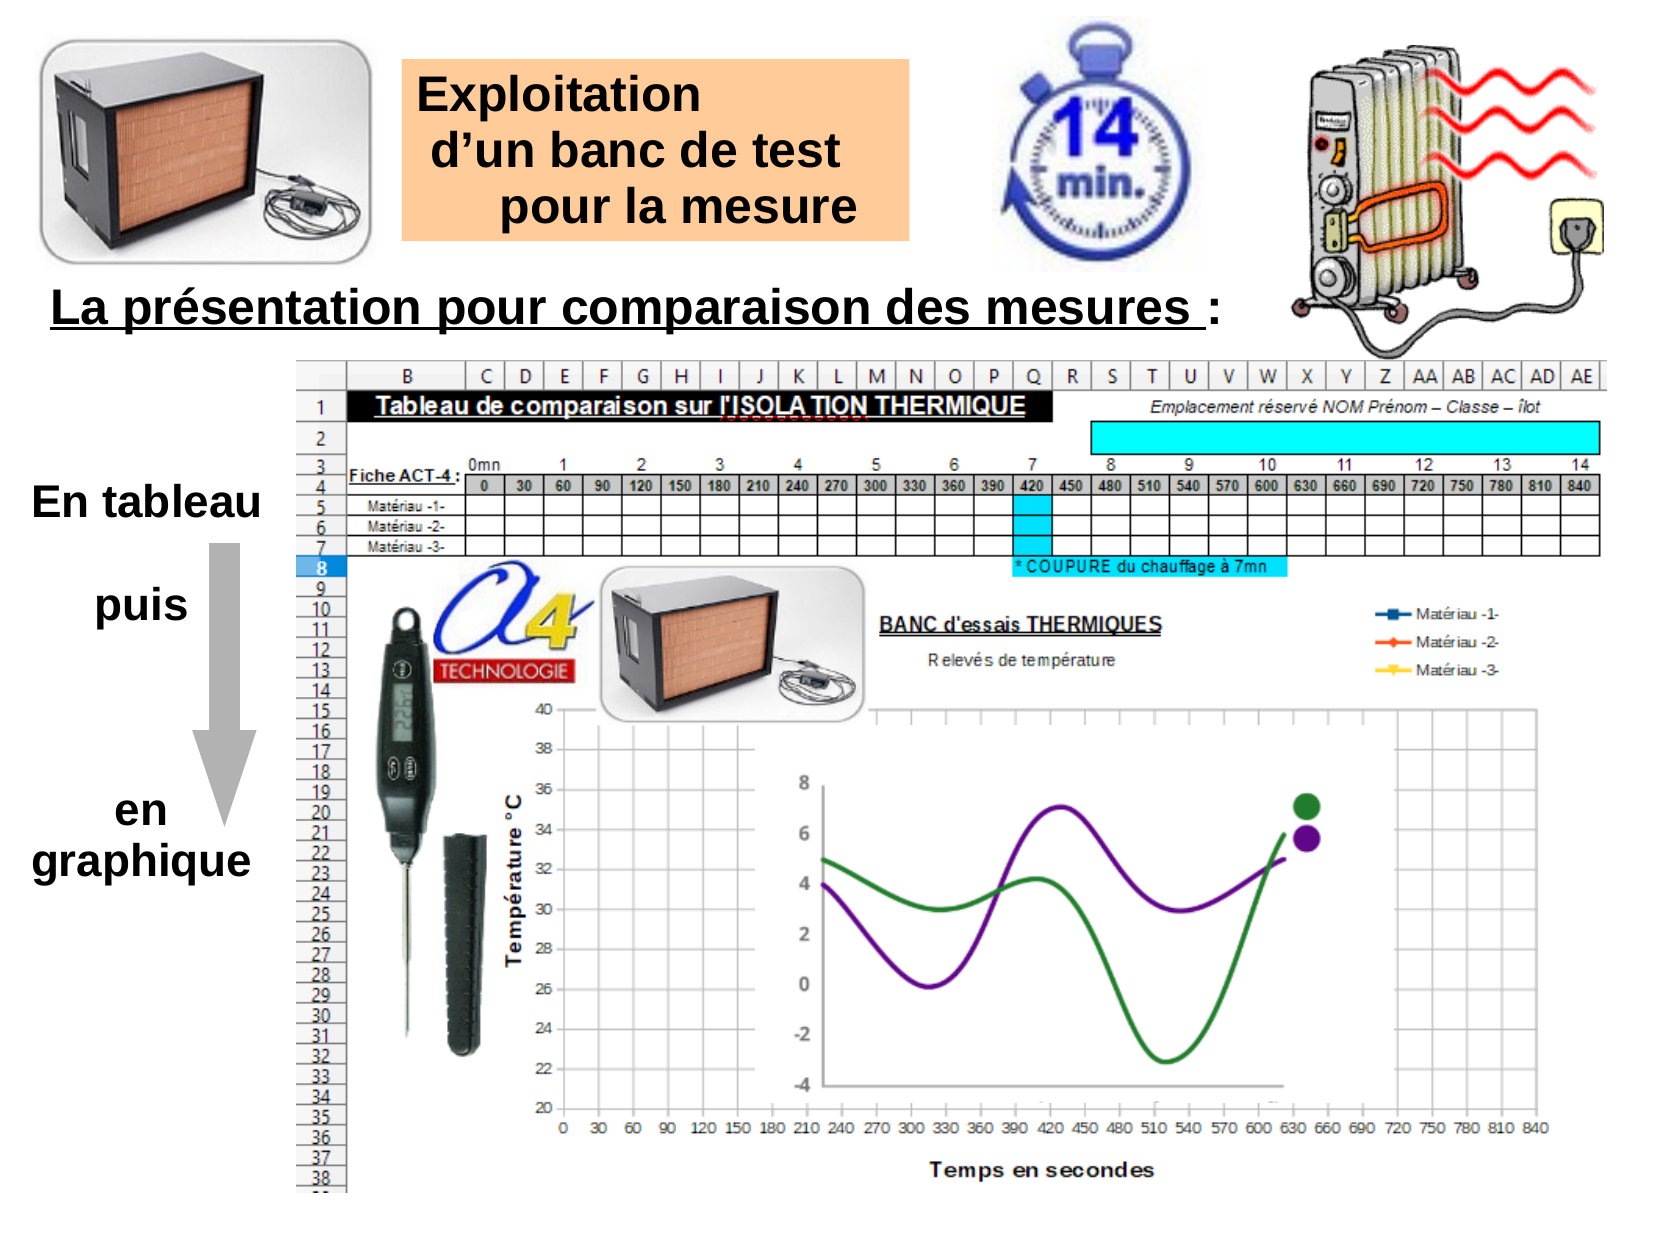

Exploitation
 d’un banc de test
 pour la mesure
La présentation pour comparaison des mesures :
 En tableau
puis
en graphique